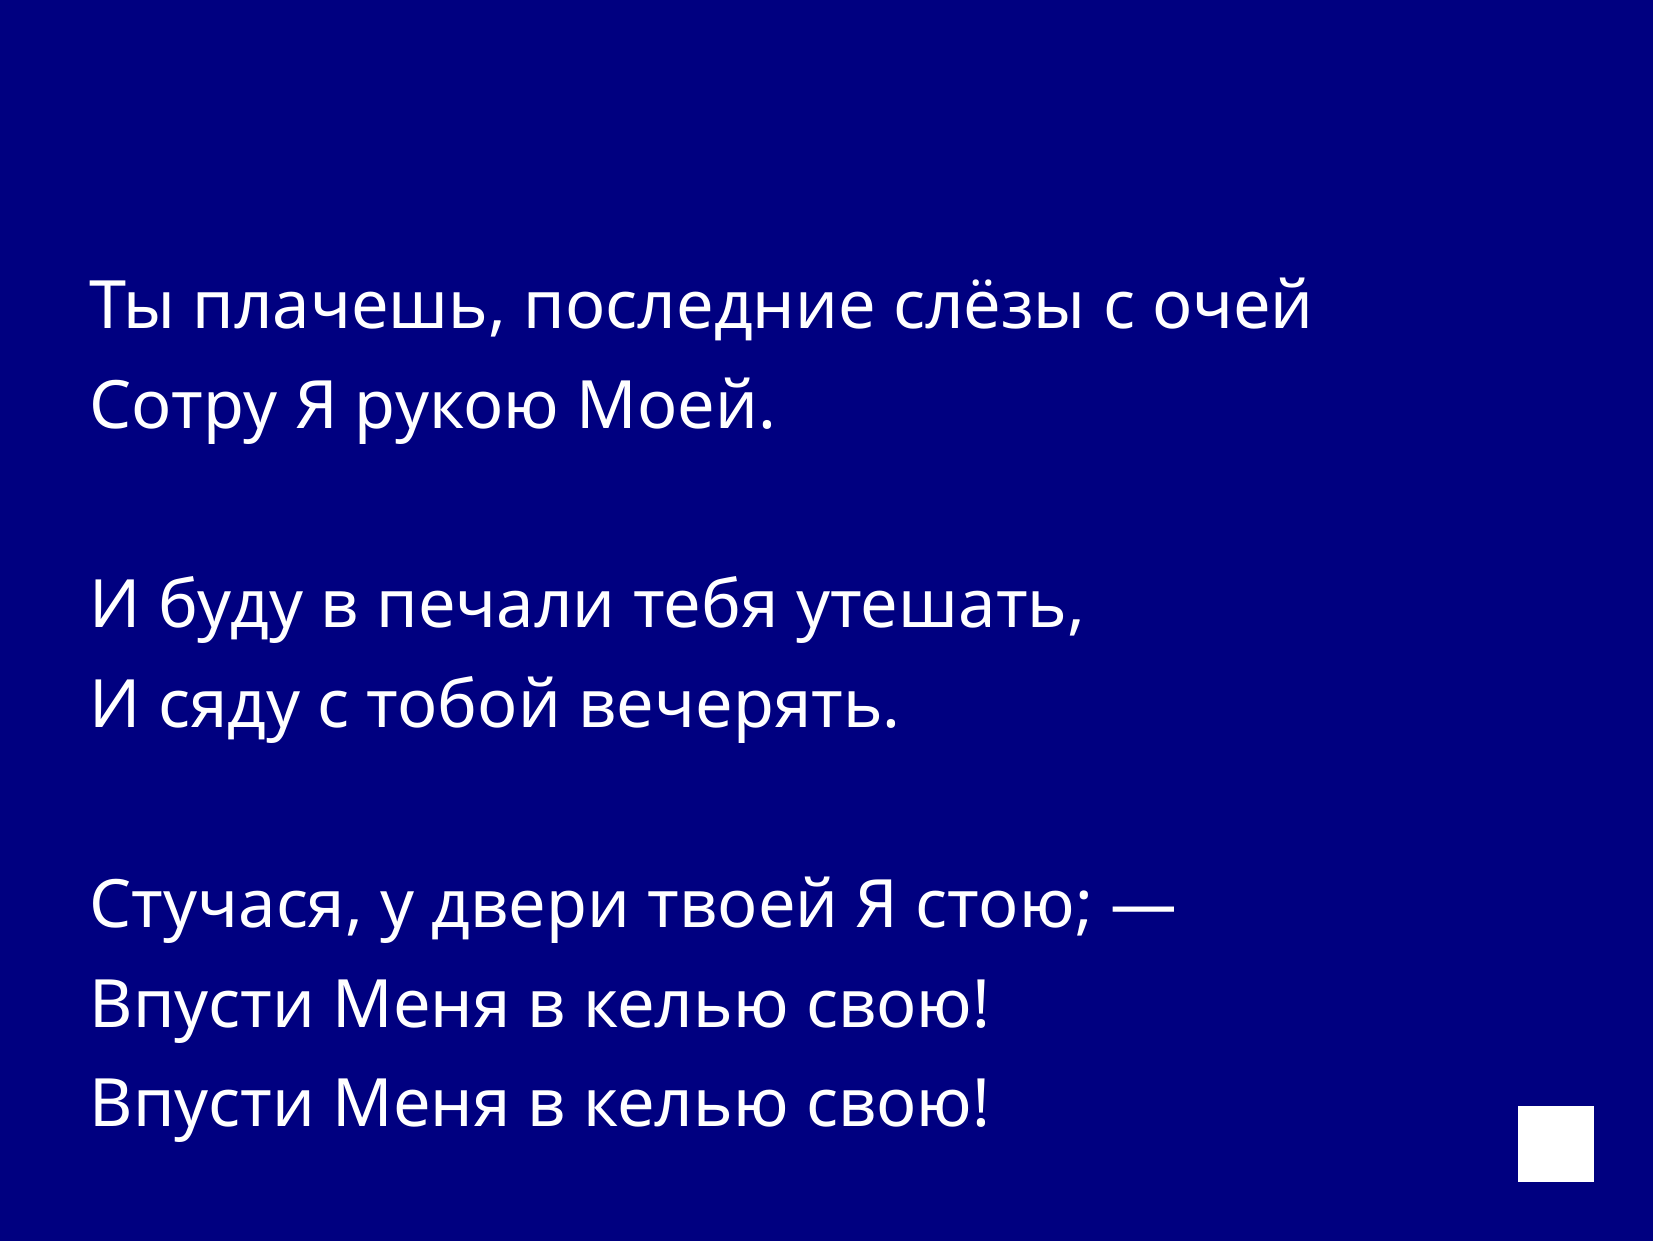

Ты плачешь, последние слёзы с очей
Сотру Я рукою Моей.
И буду в печали тебя утешать,
И сяду с тобой вечерять.
Стучася, у двери твоей Я стою; ―
Впусти Меня в келью свою!
Впусти Меня в келью свою!